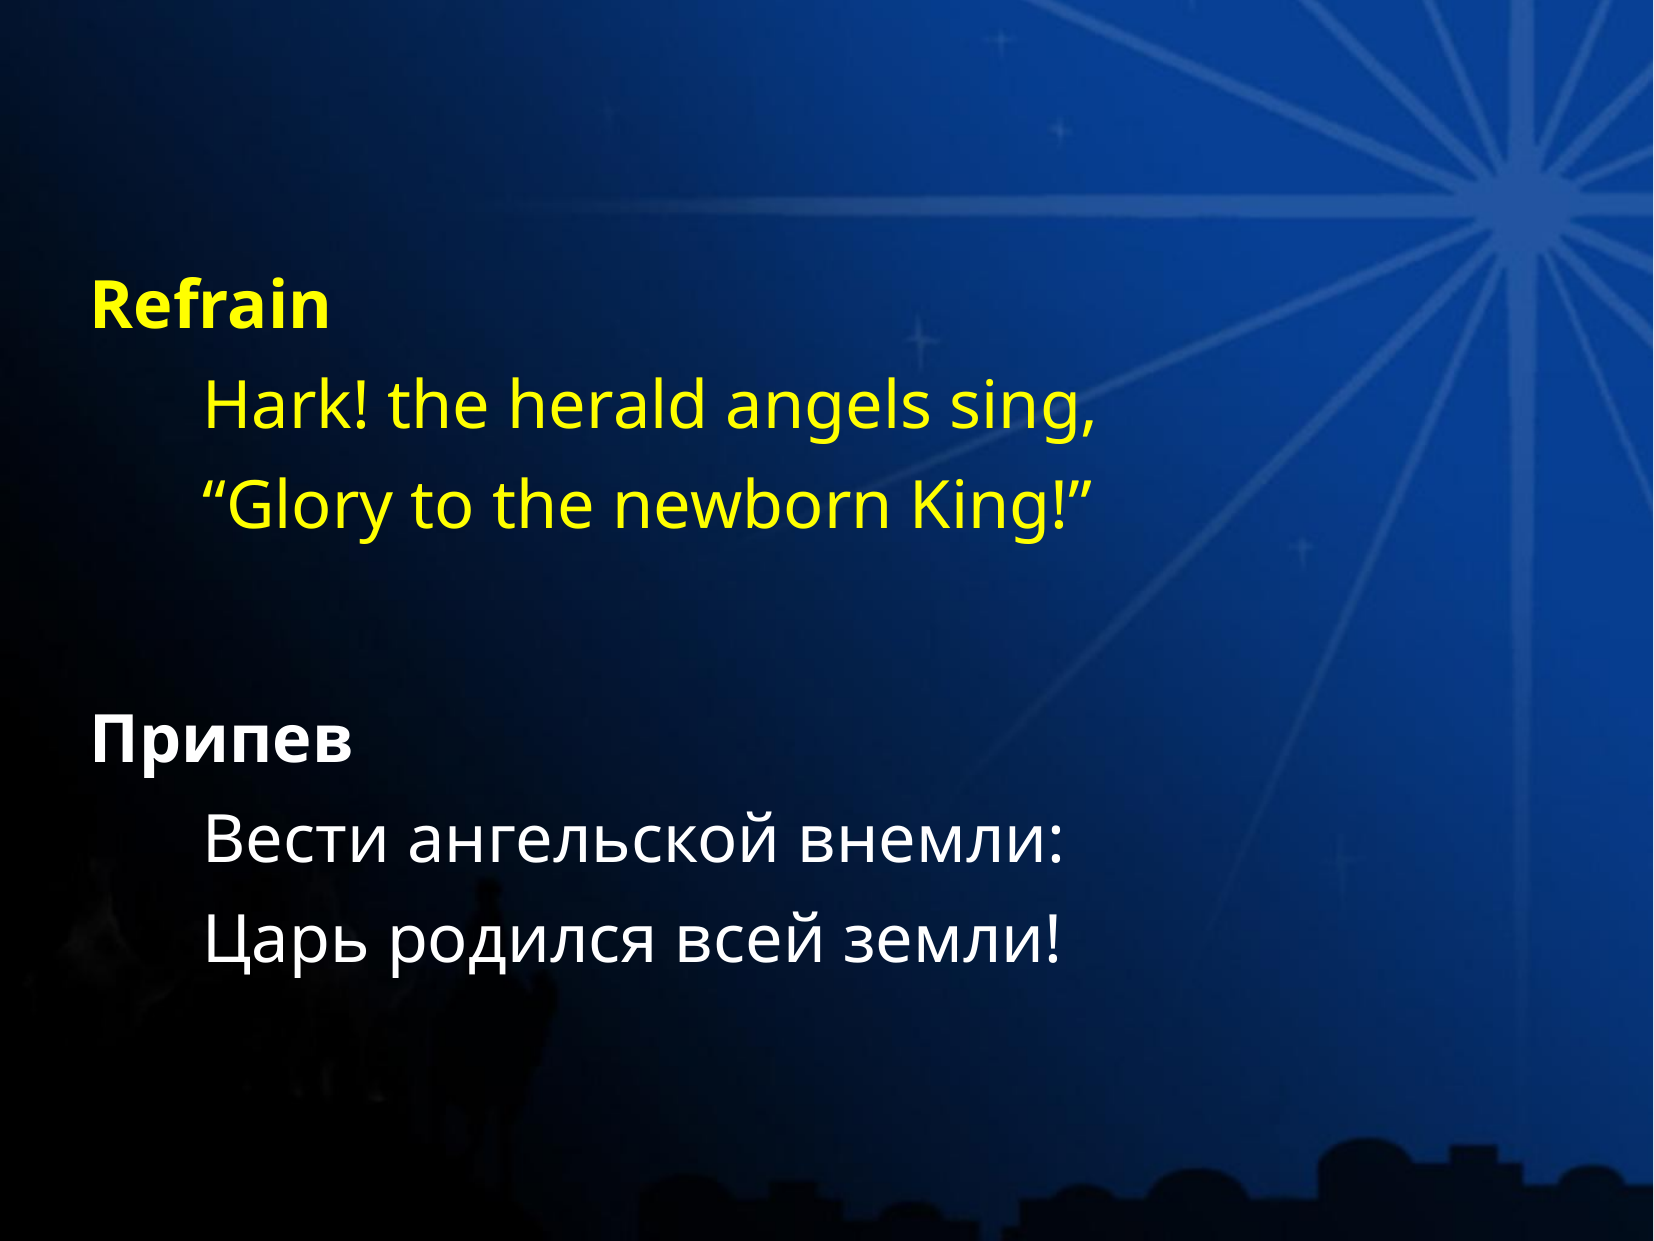

Refrain
	Hark! the herald angels sing,
	“Glory to the newborn King!”
Припев
	Вести ангельской внемли:
	Царь родился всей земли!